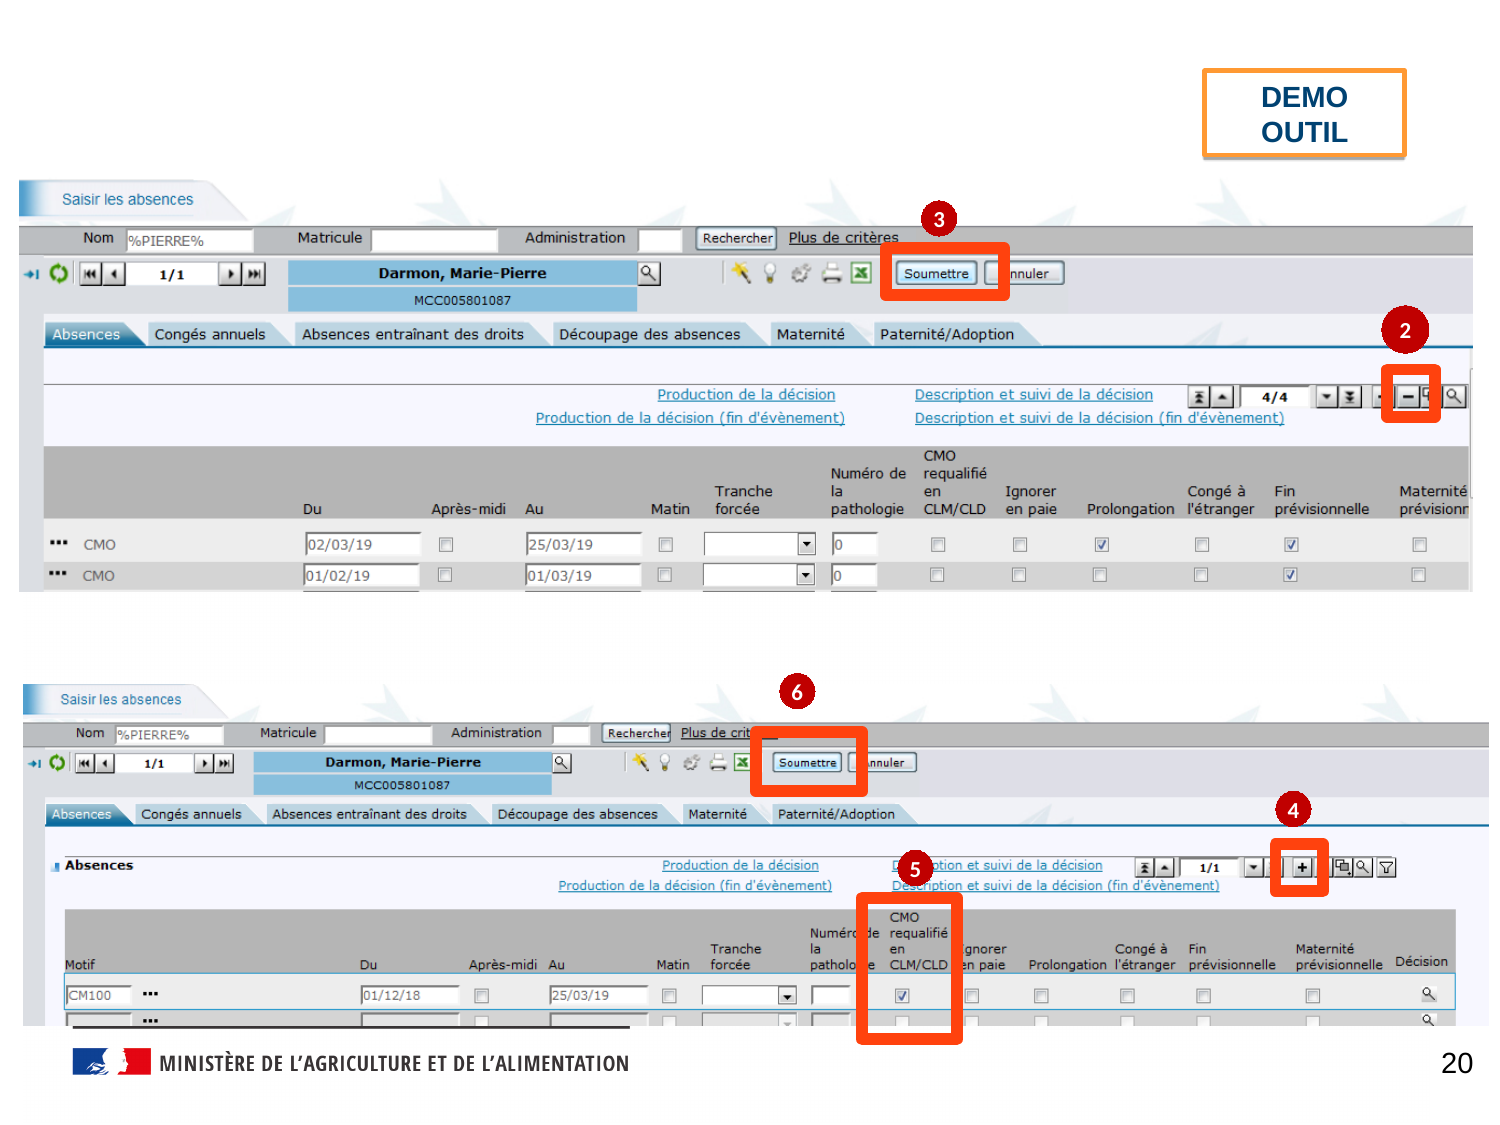

DEMO OUTIL
3
2
6
4
5